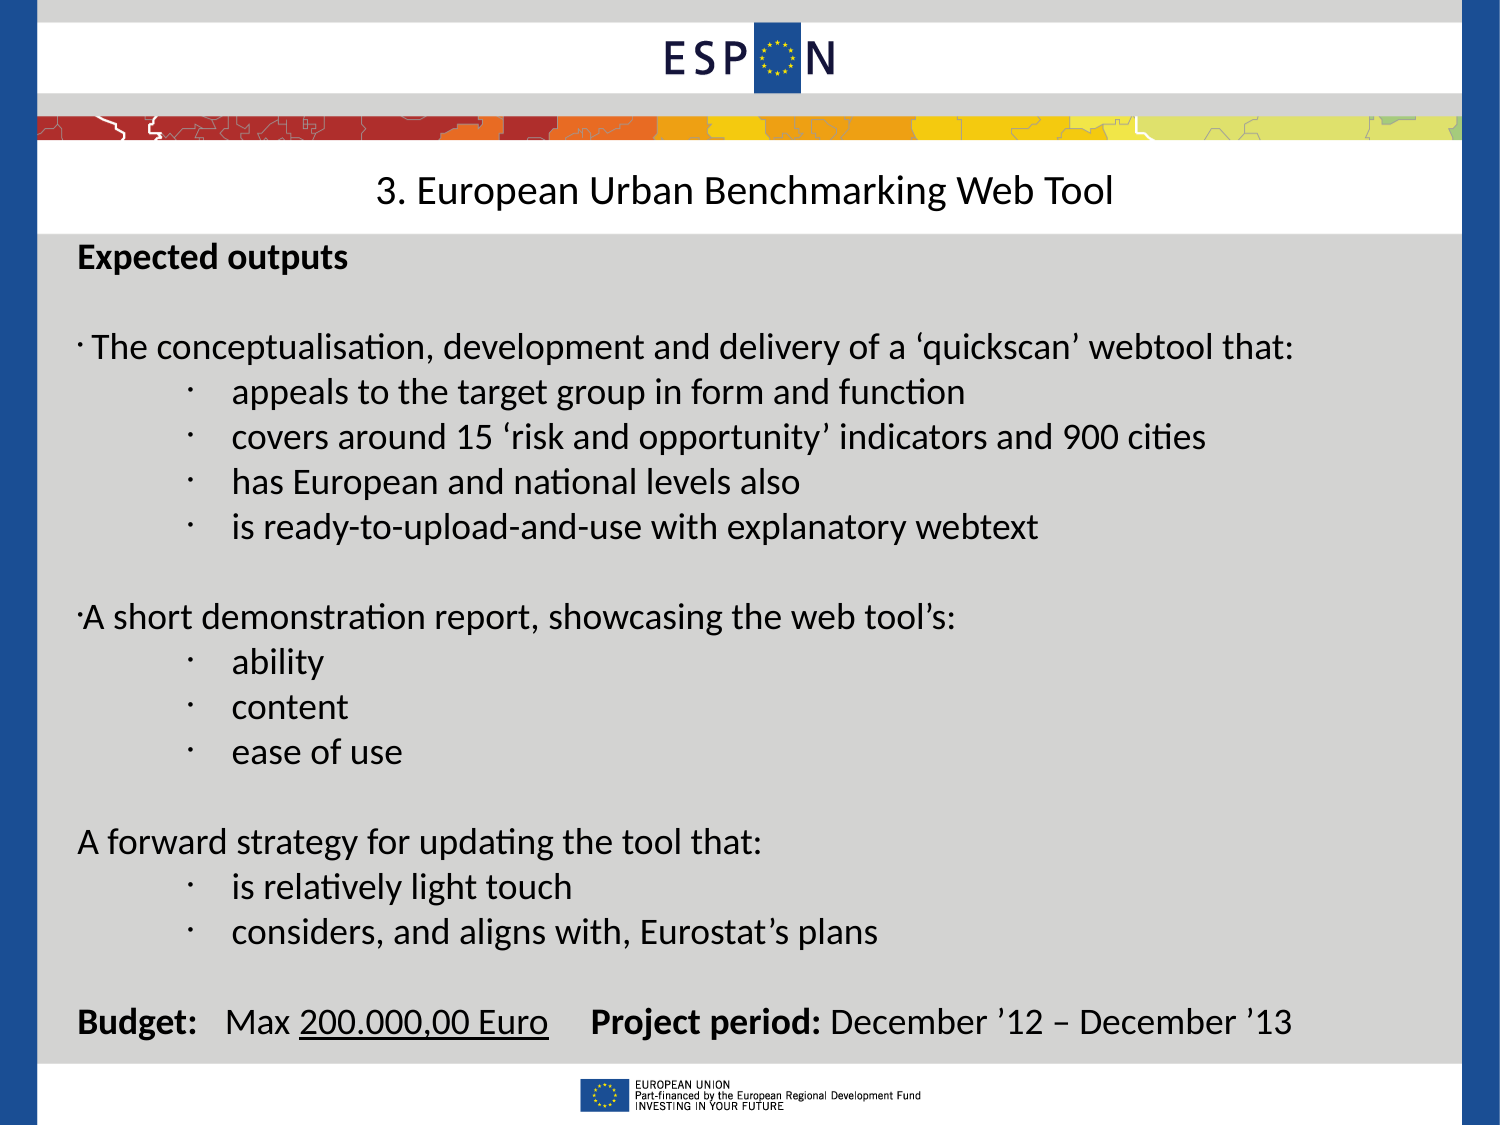

3. European Urban Benchmarking Web Tool
Expected outputs
 The conceptualisation, development and delivery of a ‘quickscan’ webtool that:
 appeals to the target group in form and function
 covers around 15 ‘risk and opportunity’ indicators and 900 cities
 has European and national levels also
 is ready-to-upload-and-use with explanatory webtext
A short demonstration report, showcasing the web tool’s:
 ability
 content
 ease of use
A forward strategy for updating the tool that:
 is relatively light touch
 considers, and aligns with, Eurostat’s plans
Budget:	Max 200.000,00 Euro Project period: December ’12 – December ’13